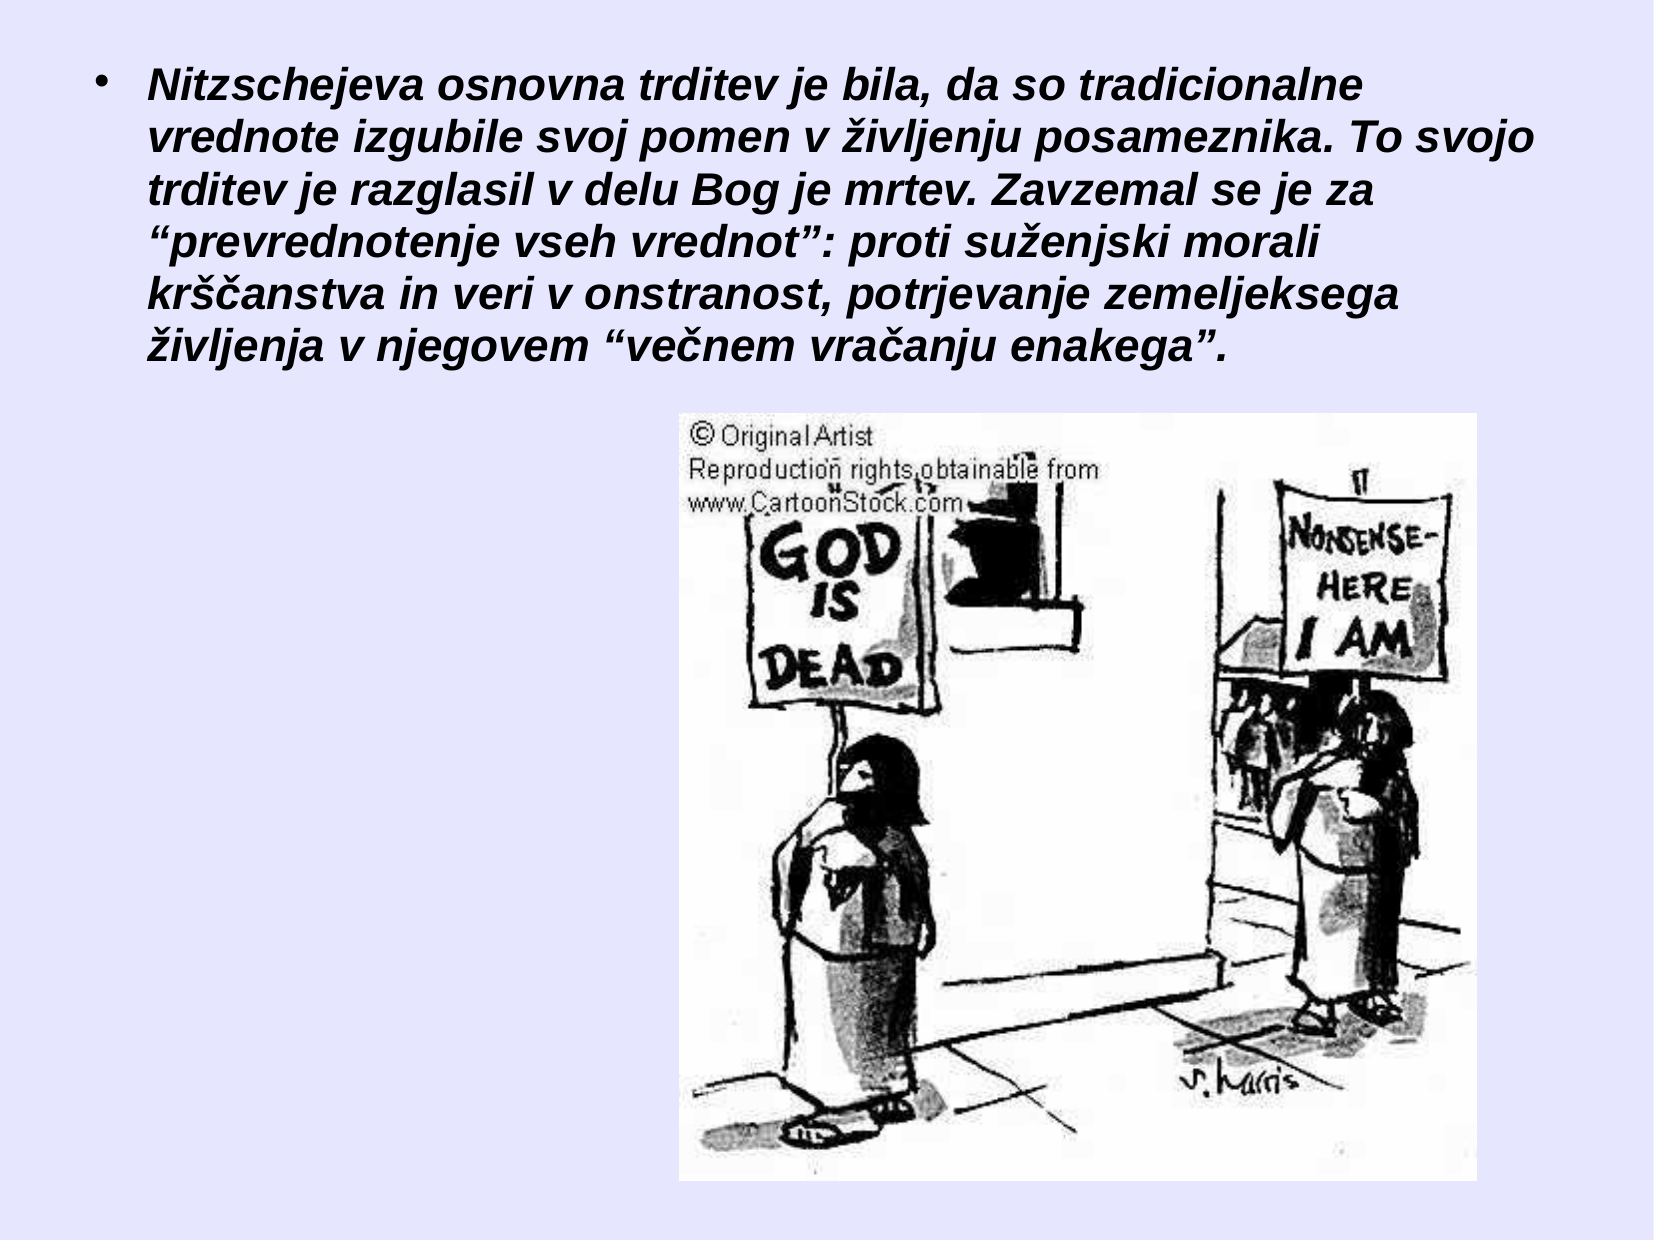

Nitzschejeva osnovna trditev je bila, da so tradicionalne vrednote izgubile svoj pomen v življenju posameznika. To svojo trditev je razglasil v delu Bog je mrtev. Zavzemal se je za “prevrednotenje vseh vrednot”: proti suženjski morali krščanstva in veri v onstranost, potrjevanje zemeljeksega življenja v njegovem “večnem vračanju enakega”.